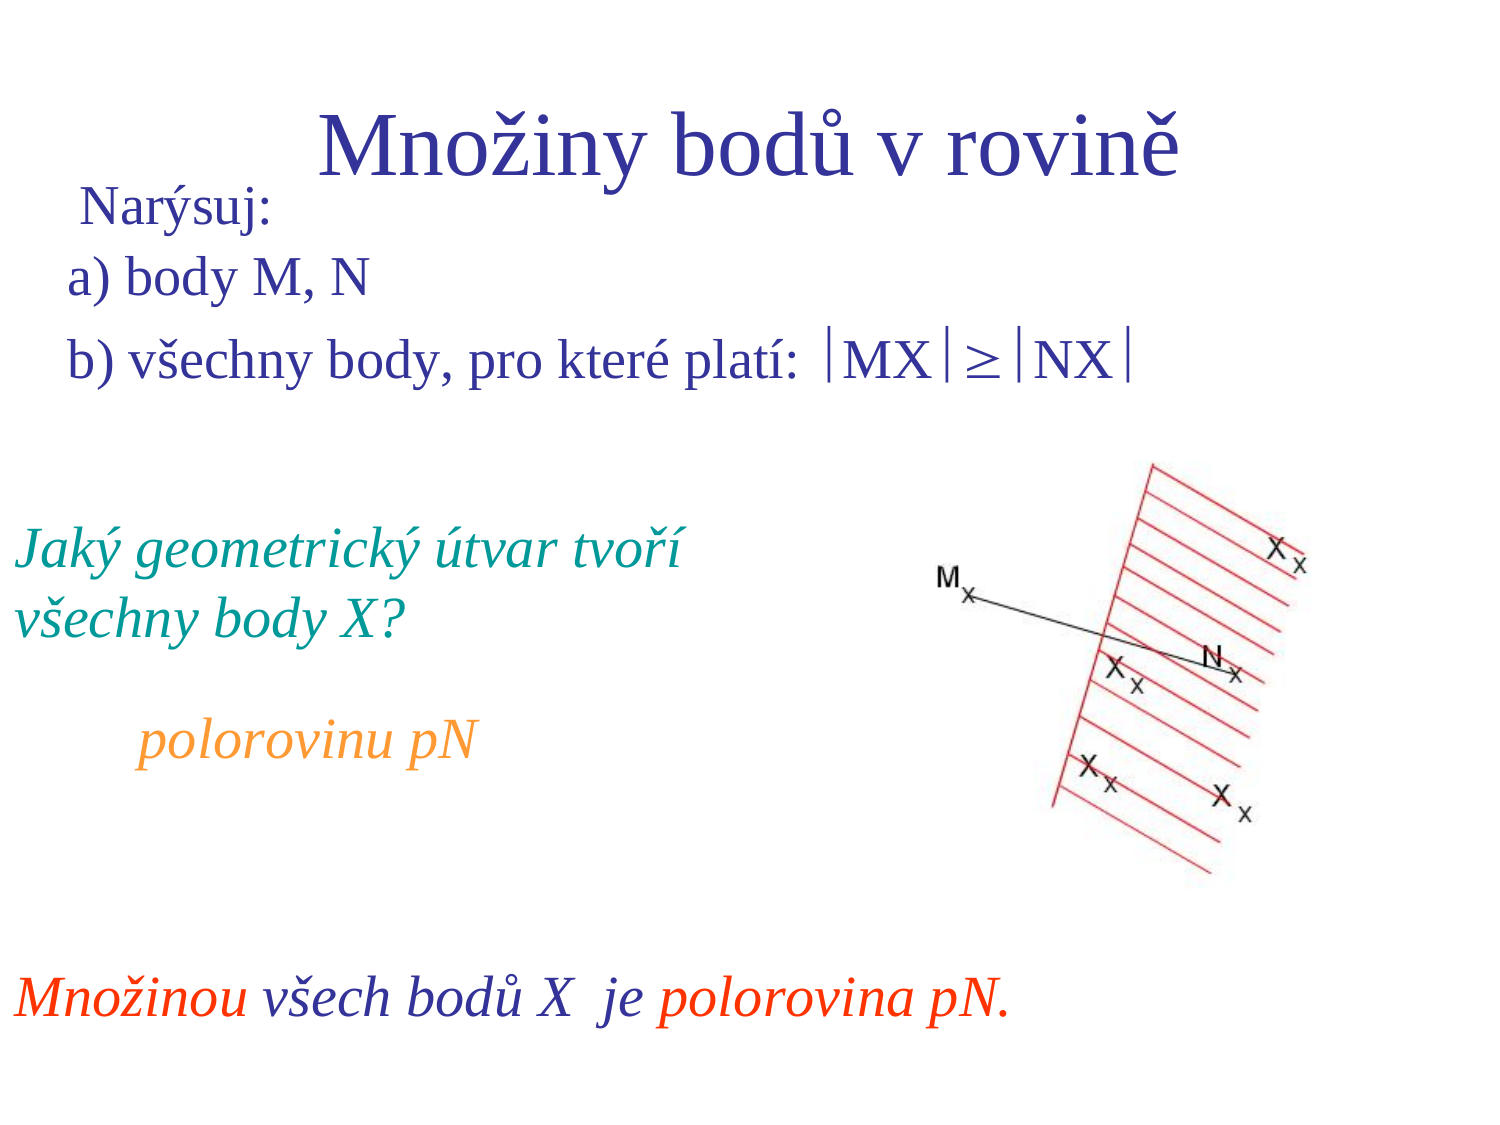

# Množiny bodů v rovině
Narýsuj:
a) body M, N
b) všechny body, pro které platí: MXNX
Jaký geometrický útvar tvoří všechny body X?
polorovinu pN
Množinou všech bodů X je polorovina pN.